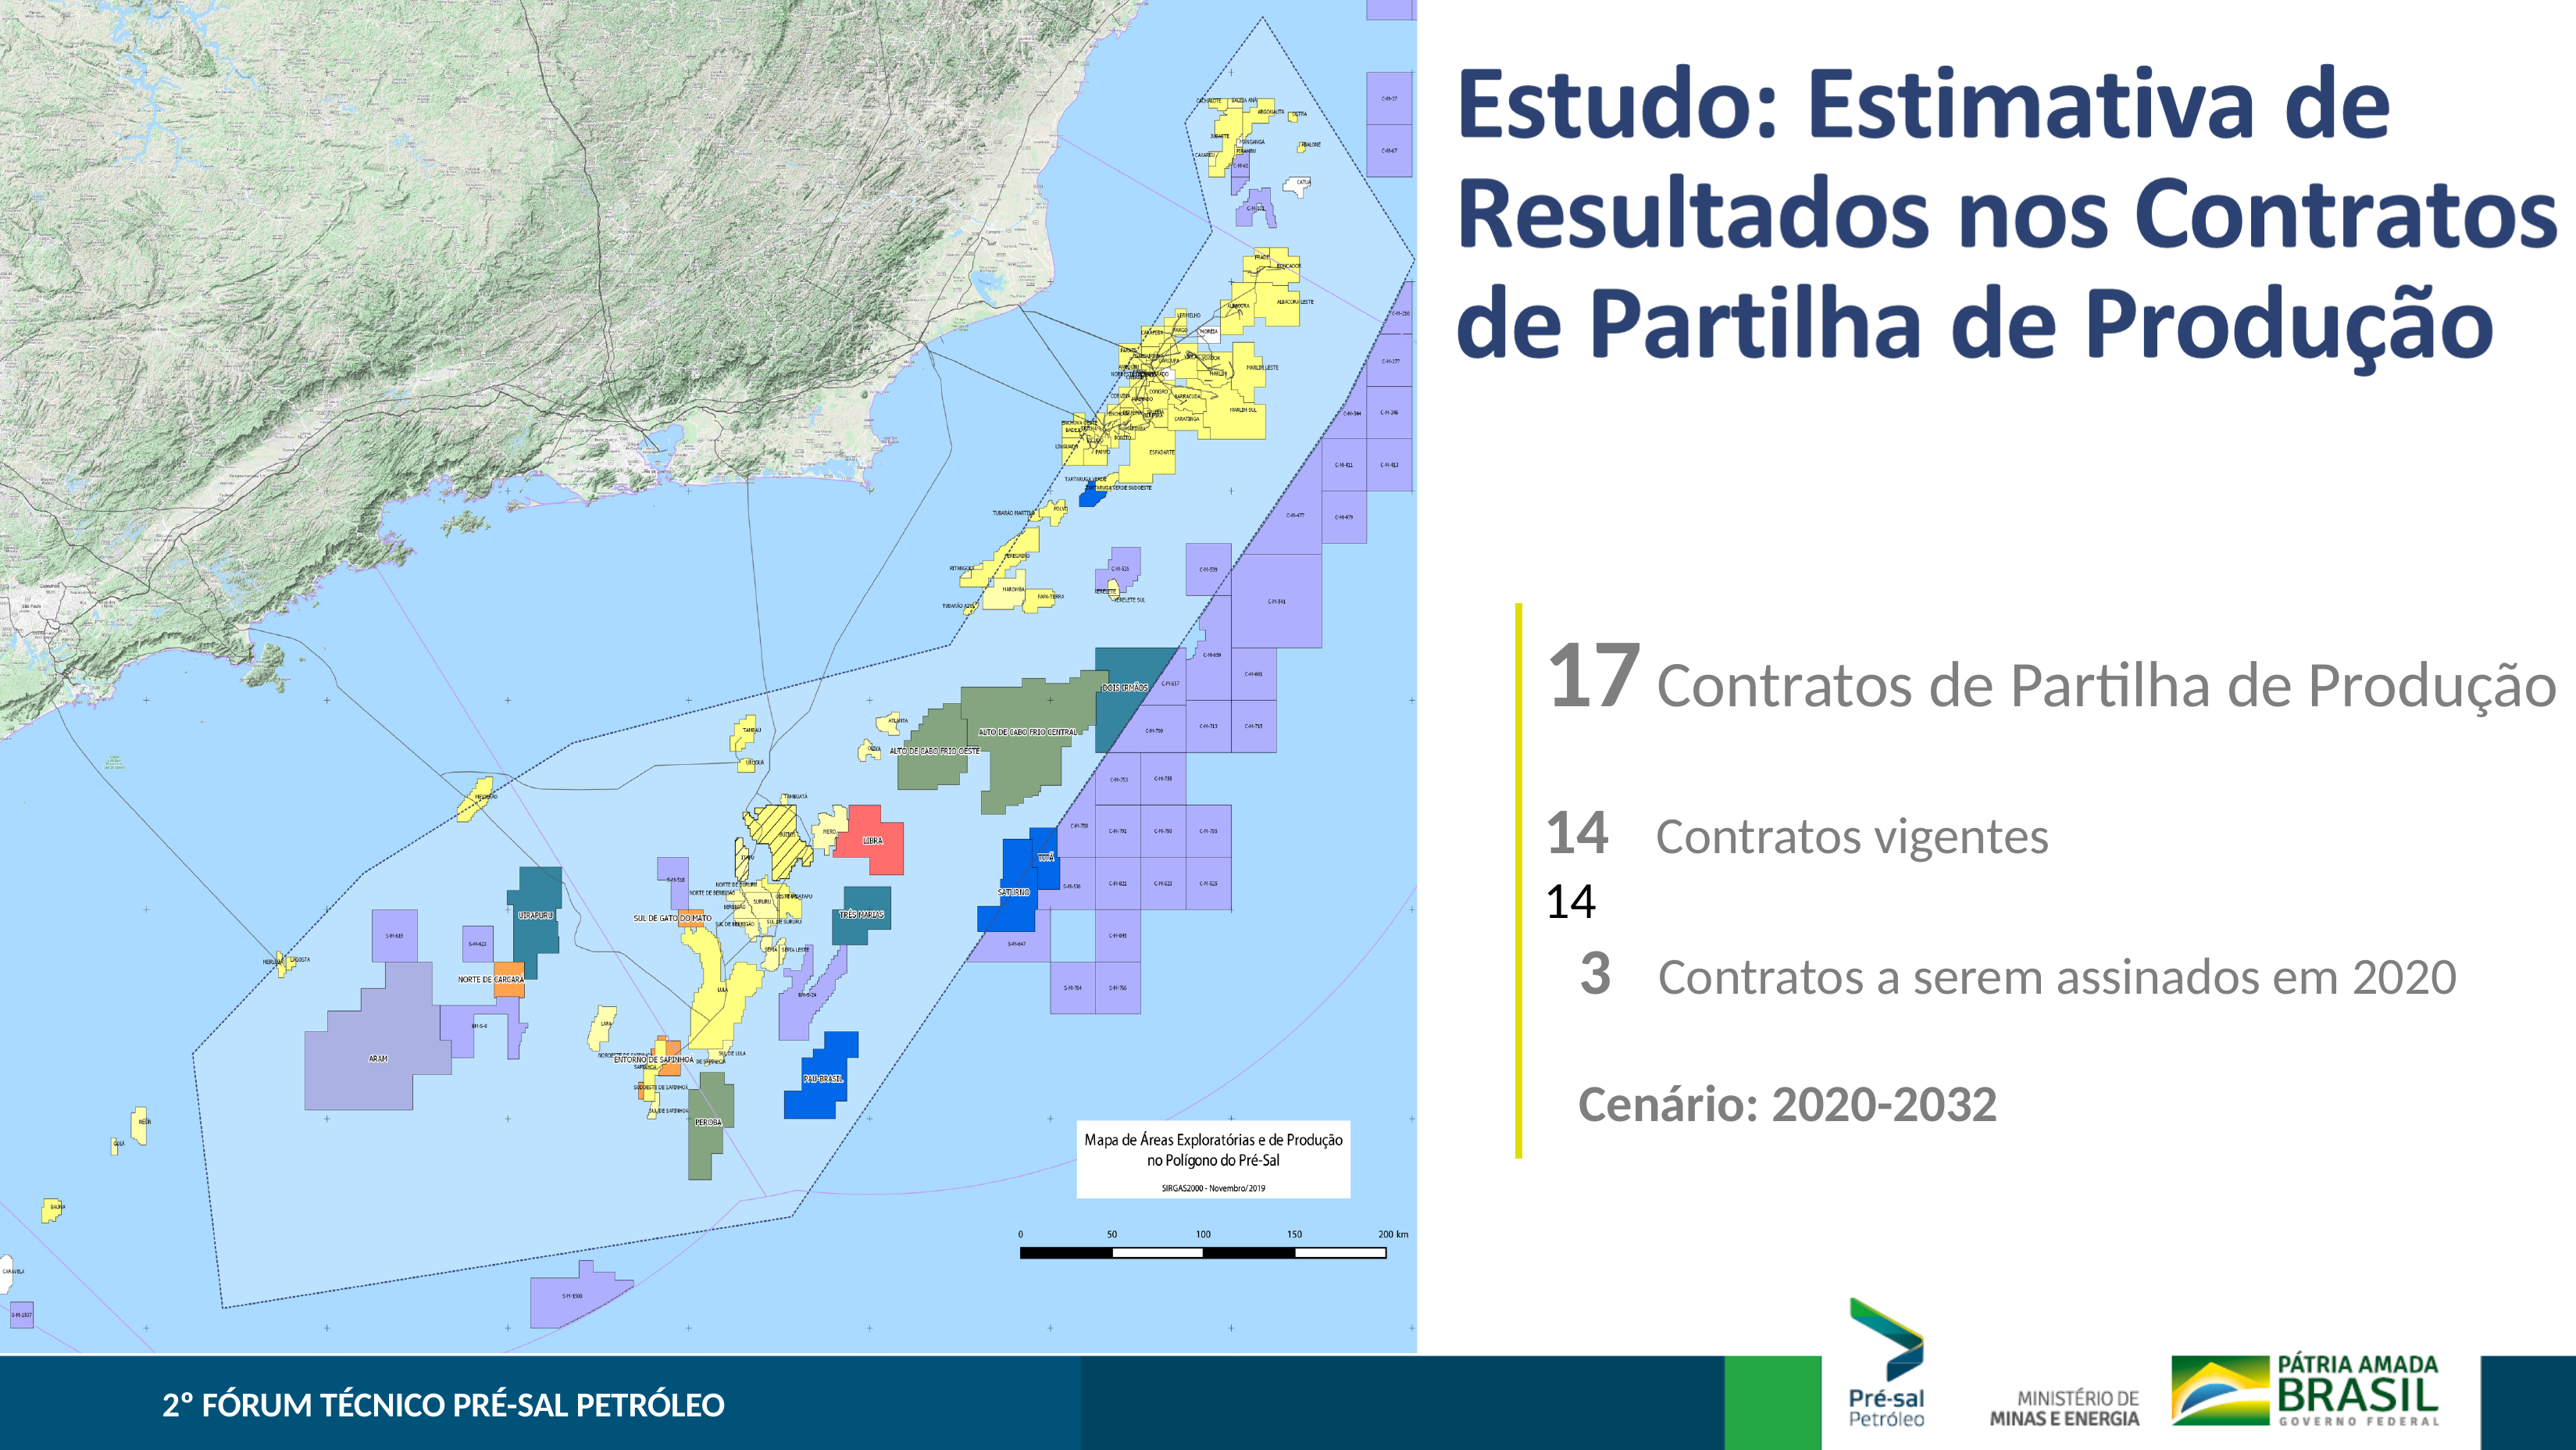

17 Contratos de Partilha de Produção
14 Contratos vigentes
 3 Contratos a serem assinados em 2020
 Cenário: 2020-2032
2º FÓRUM TÉCNICO PRÉ-SAL PETRÓLEO